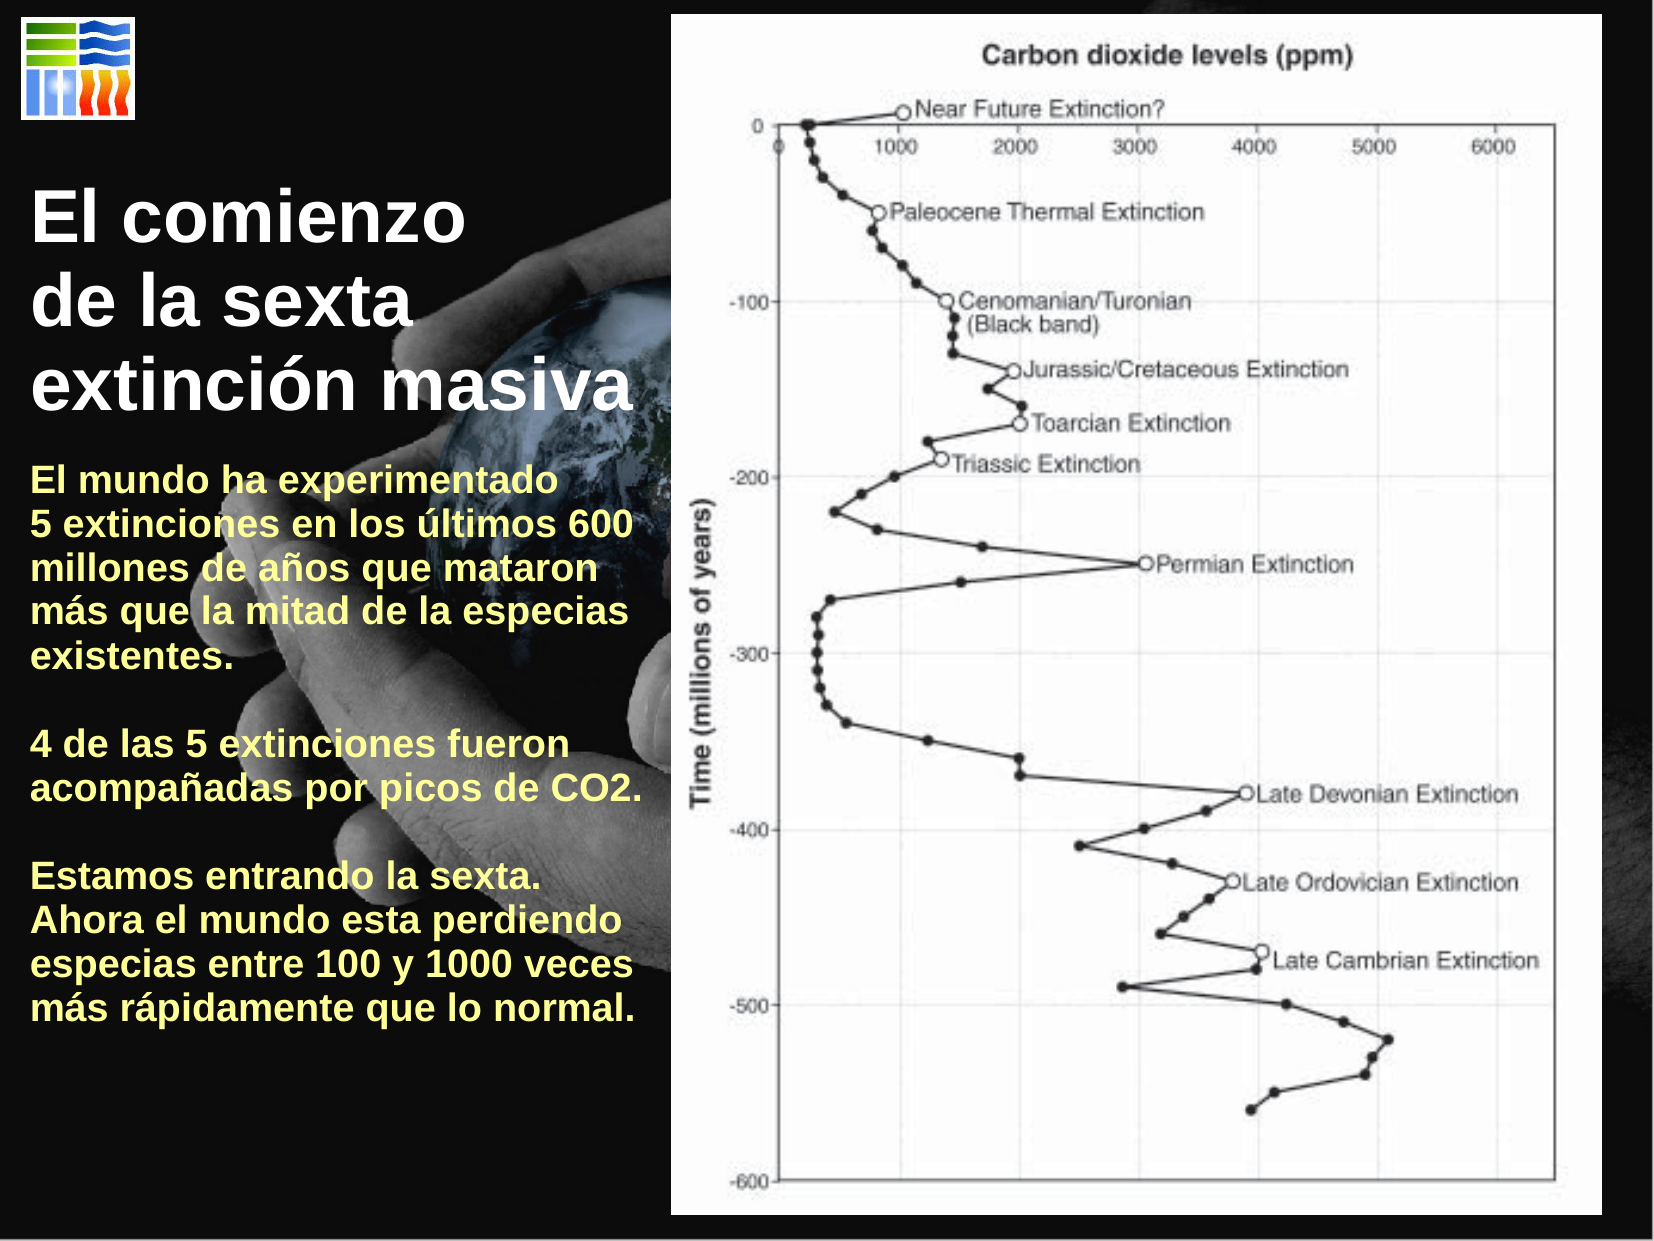

# El comienzo de la sexta extinción masiva
El mundo ha experimentado
5 extinciones en los últimos 600
millones de años que mataron
más que la mitad de la especias
existentes.
4 de las 5 extinciones fueron
acompañadas por picos de CO2.
Estamos entrando la sexta.
Ahora el mundo esta perdiendo
especias entre 100 y 1000 veces
más rápidamente que lo normal.